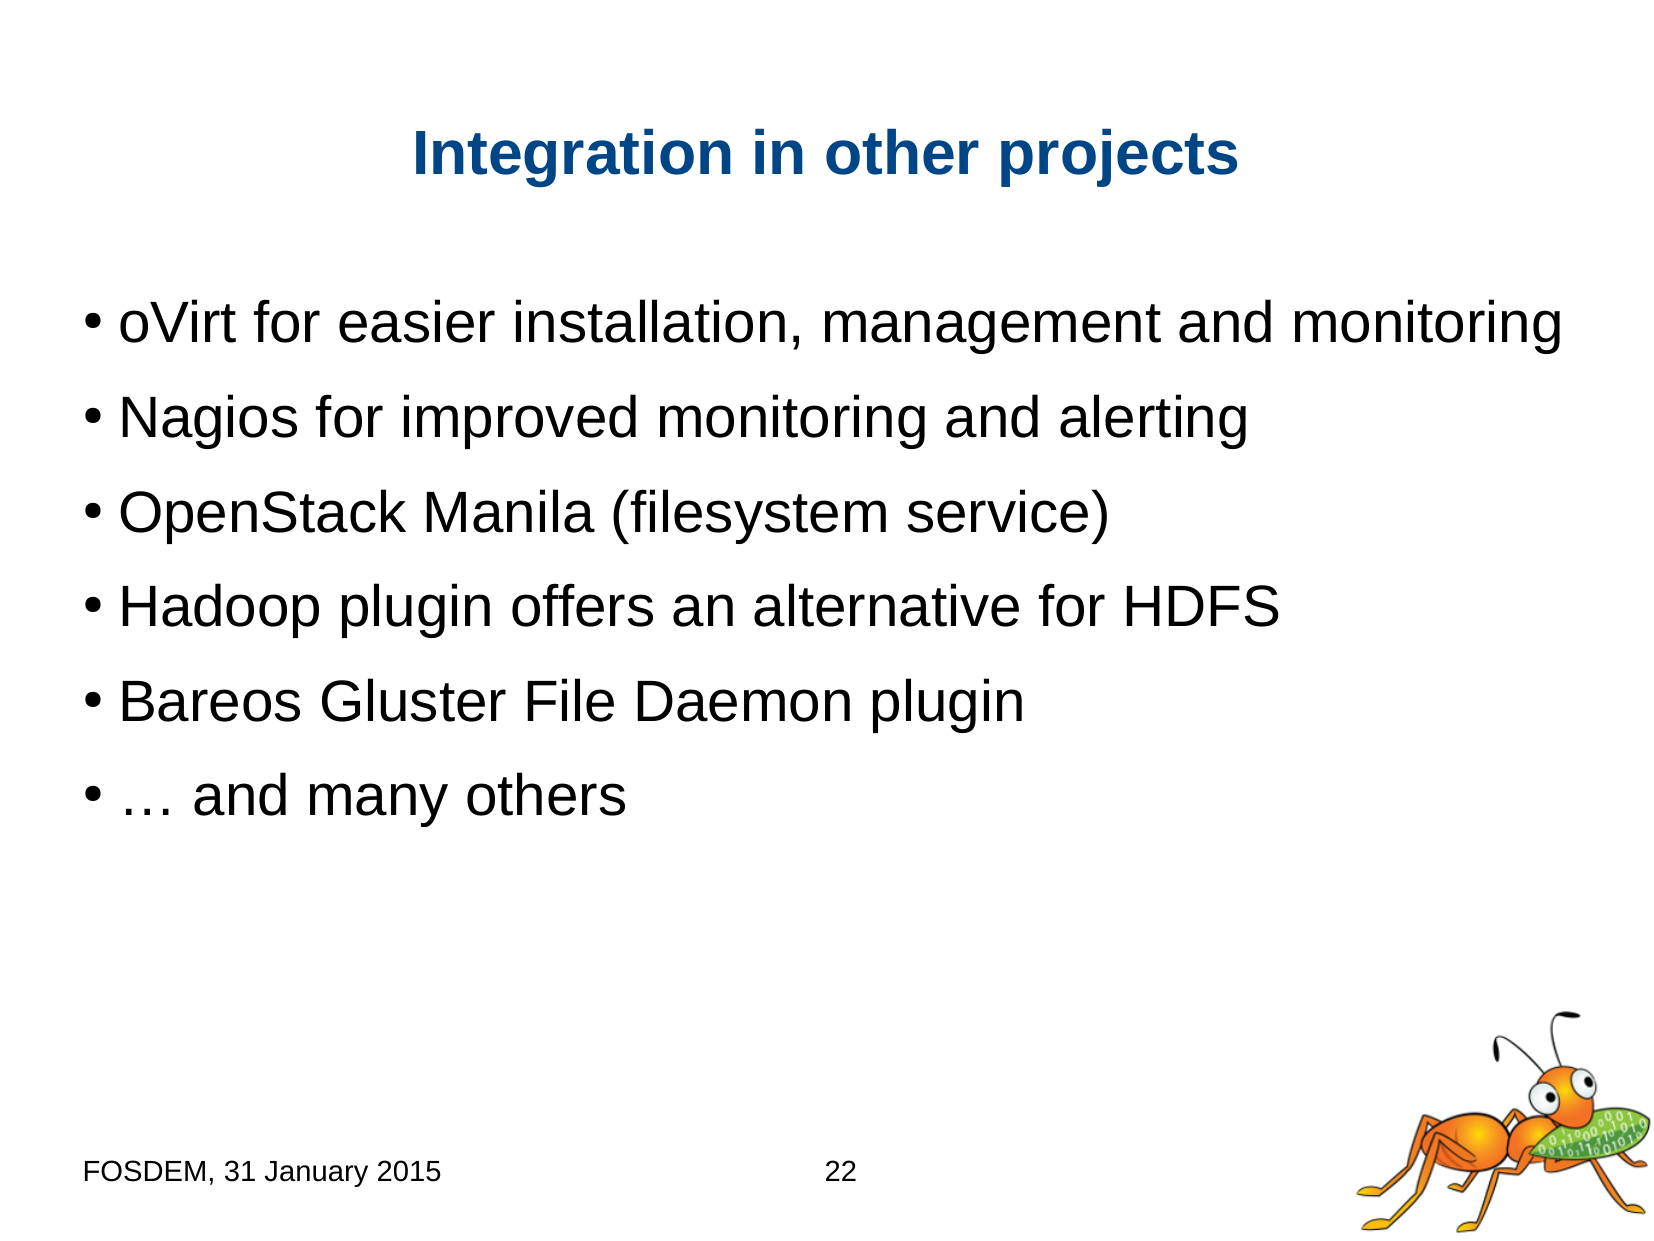

# Integration in other projects
oVirt for easier installation, management and monitoring
Nagios for improved monitoring and alerting
OpenStack Manila (filesystem service)
Hadoop plugin offers an alternative for HDFS
Bareos Gluster File Daemon plugin
… and many others
FOSDEM, 31 January 2015
22